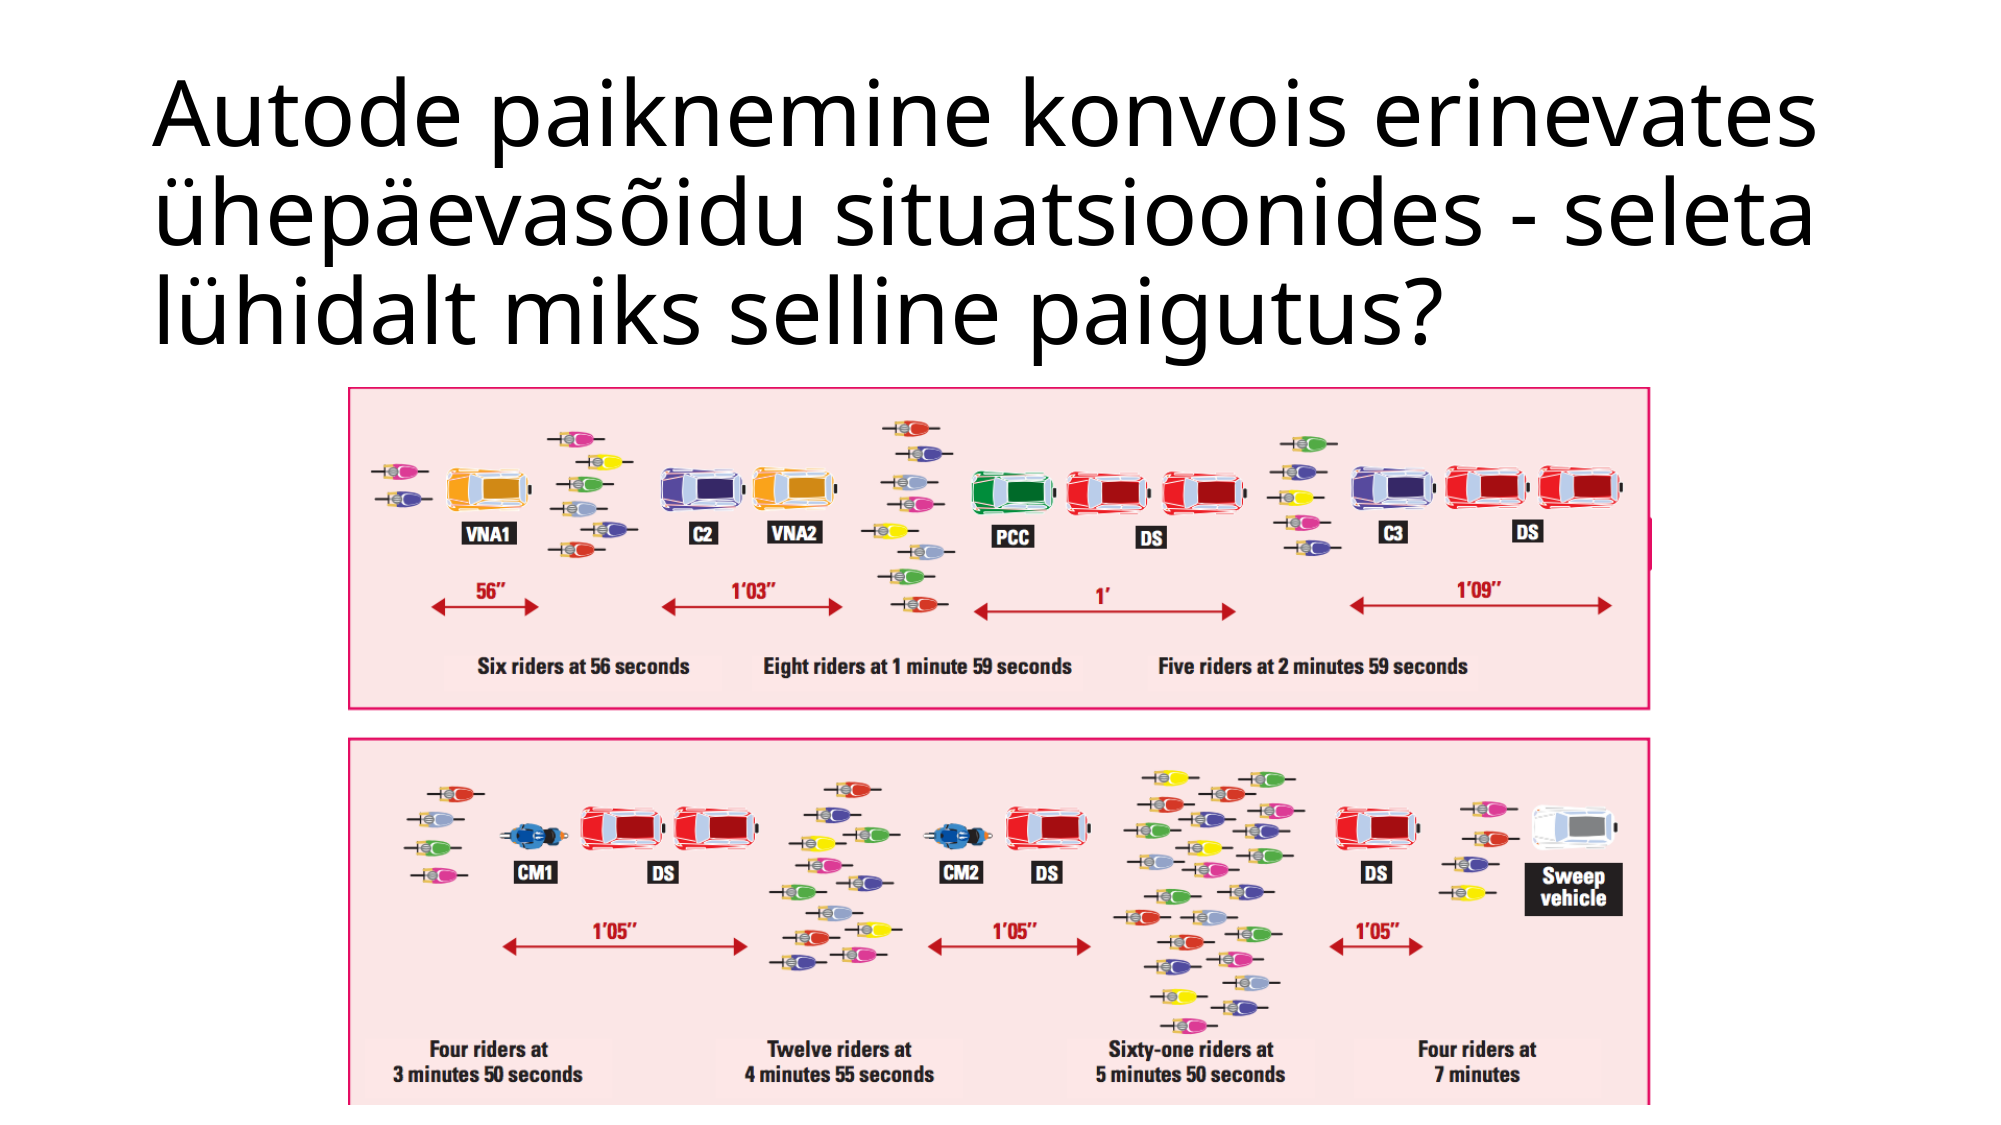

# Autode paiknemine konvois erinevates ühepäevasõidu situatsioonides - seleta lühidalt miks selline paigutus?